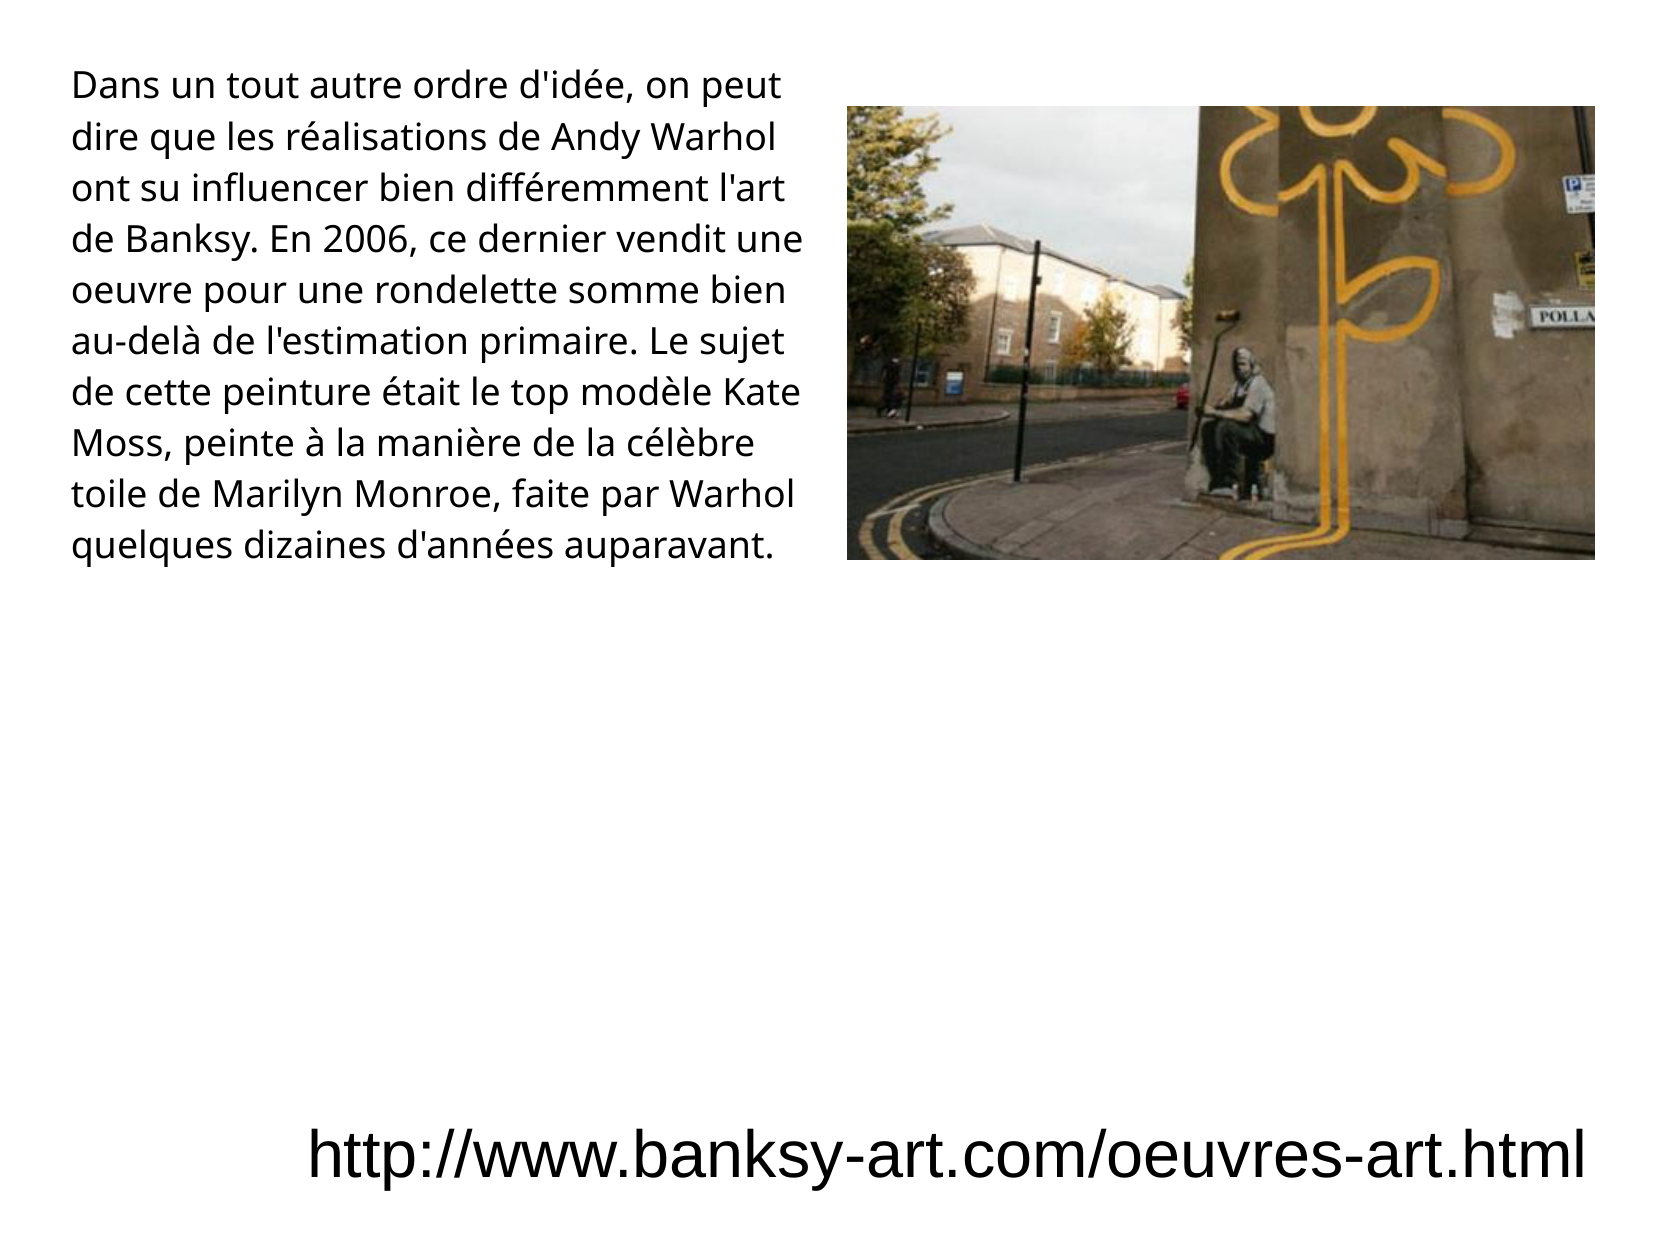

# Dans un tout autre ordre d'idée, on peut dire que les réalisations de Andy Warhol ont su influencer bien différemment l'art de Banksy. En 2006, ce dernier vendit une oeuvre pour une rondelette somme bien au-delà de l'estimation primaire. Le sujet de cette peinture était le top modèle Kate Moss, peinte à la manière de la célèbre toile de Marilyn Monroe, faite par Warhol quelques dizaines d'années auparavant.
http://www.banksy-art.com/oeuvres-art.html